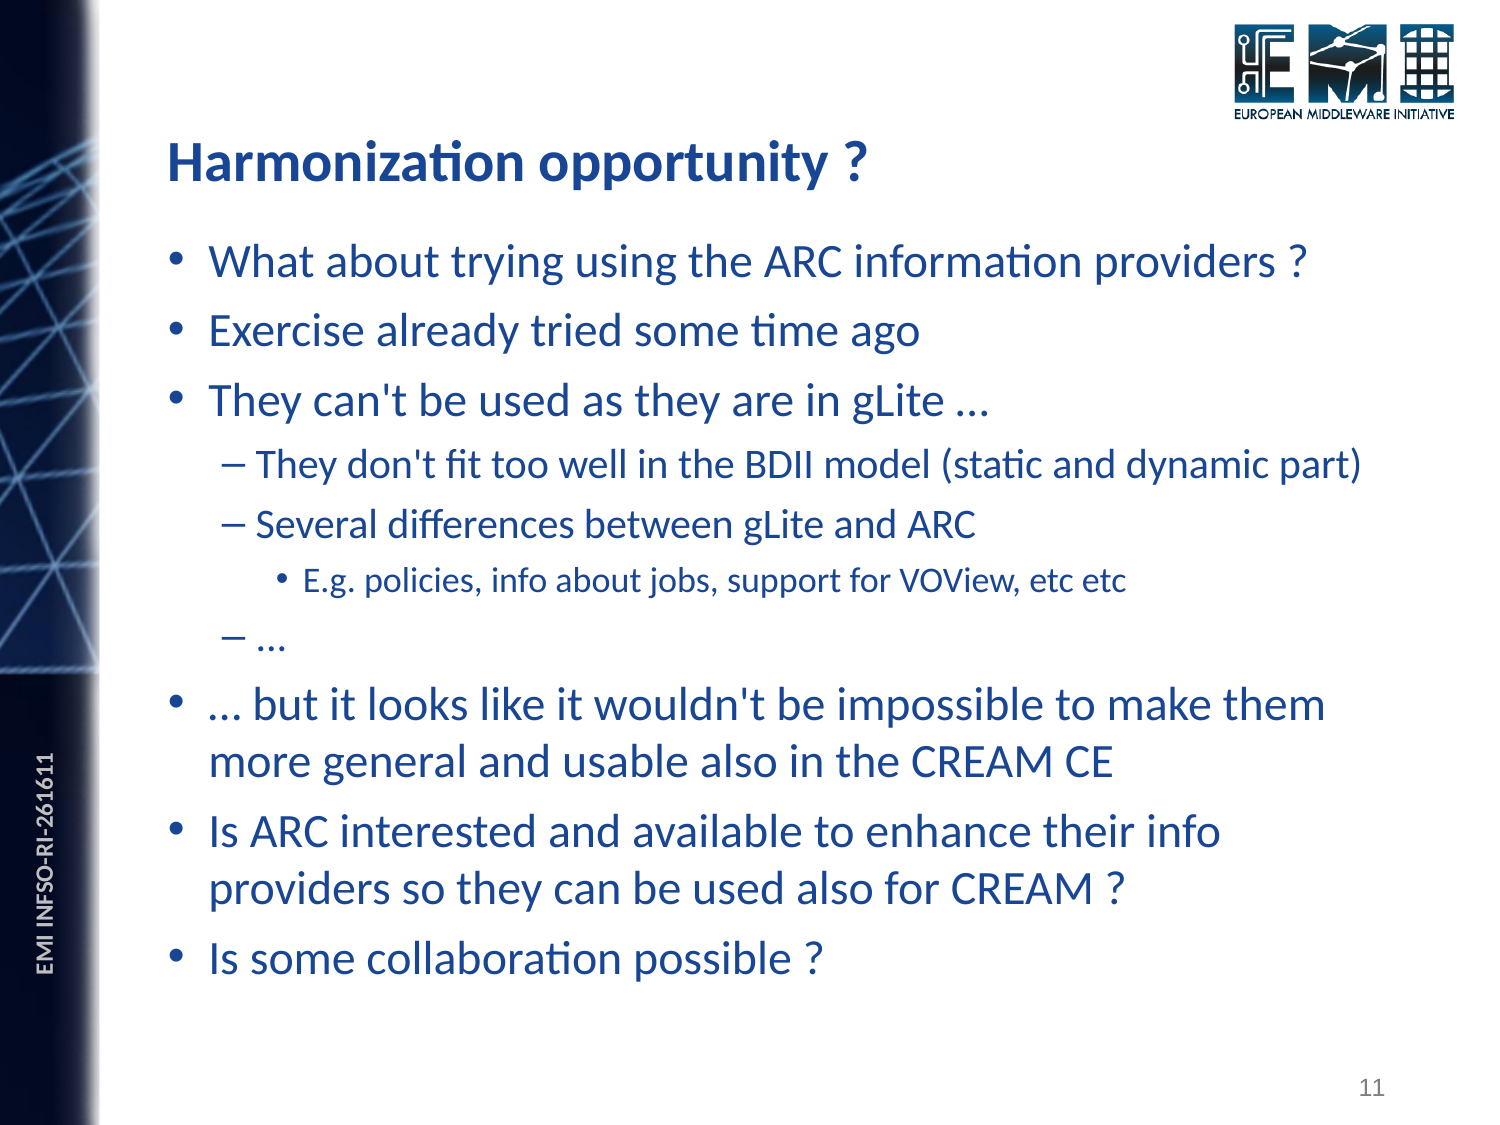

Harmonization opportunity ?
# What about trying using the ARC information providers ?
Exercise already tried some time ago
They can't be used as they are in gLite …
They don't fit too well in the BDII model (static and dynamic part)
Several differences between gLite and ARC
E.g. policies, info about jobs, support for VOView, etc etc
...
… but it looks like it wouldn't be impossible to make them more general and usable also in the CREAM CE
Is ARC interested and available to enhance their info providers so they can be used also for CREAM ?
Is some collaboration possible ?